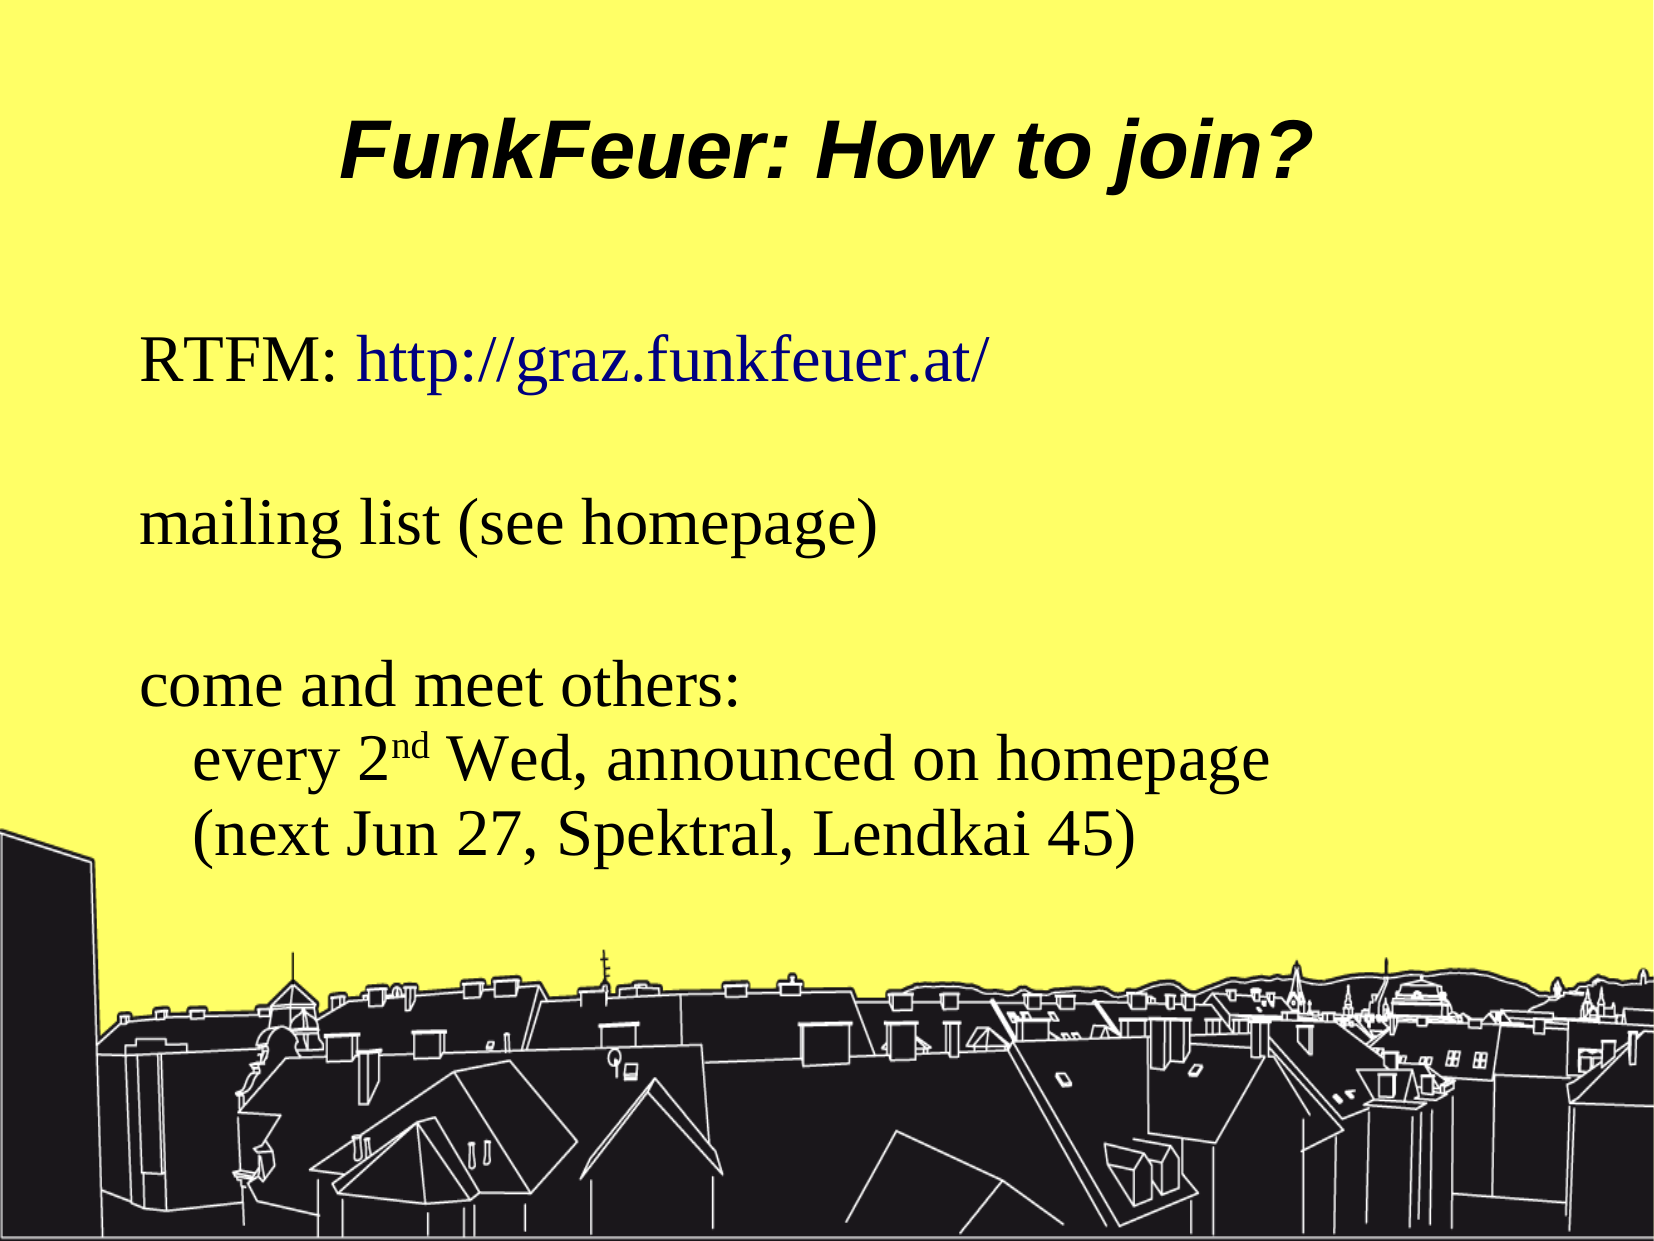

# FunkFeuer: How to join?
RTFM: http://graz.funkfeuer.at/
mailing list (see homepage)
come and meet others:
every 2nd Wed, announced on homepage
(next Jun 27, Spektral, Lendkai 45)